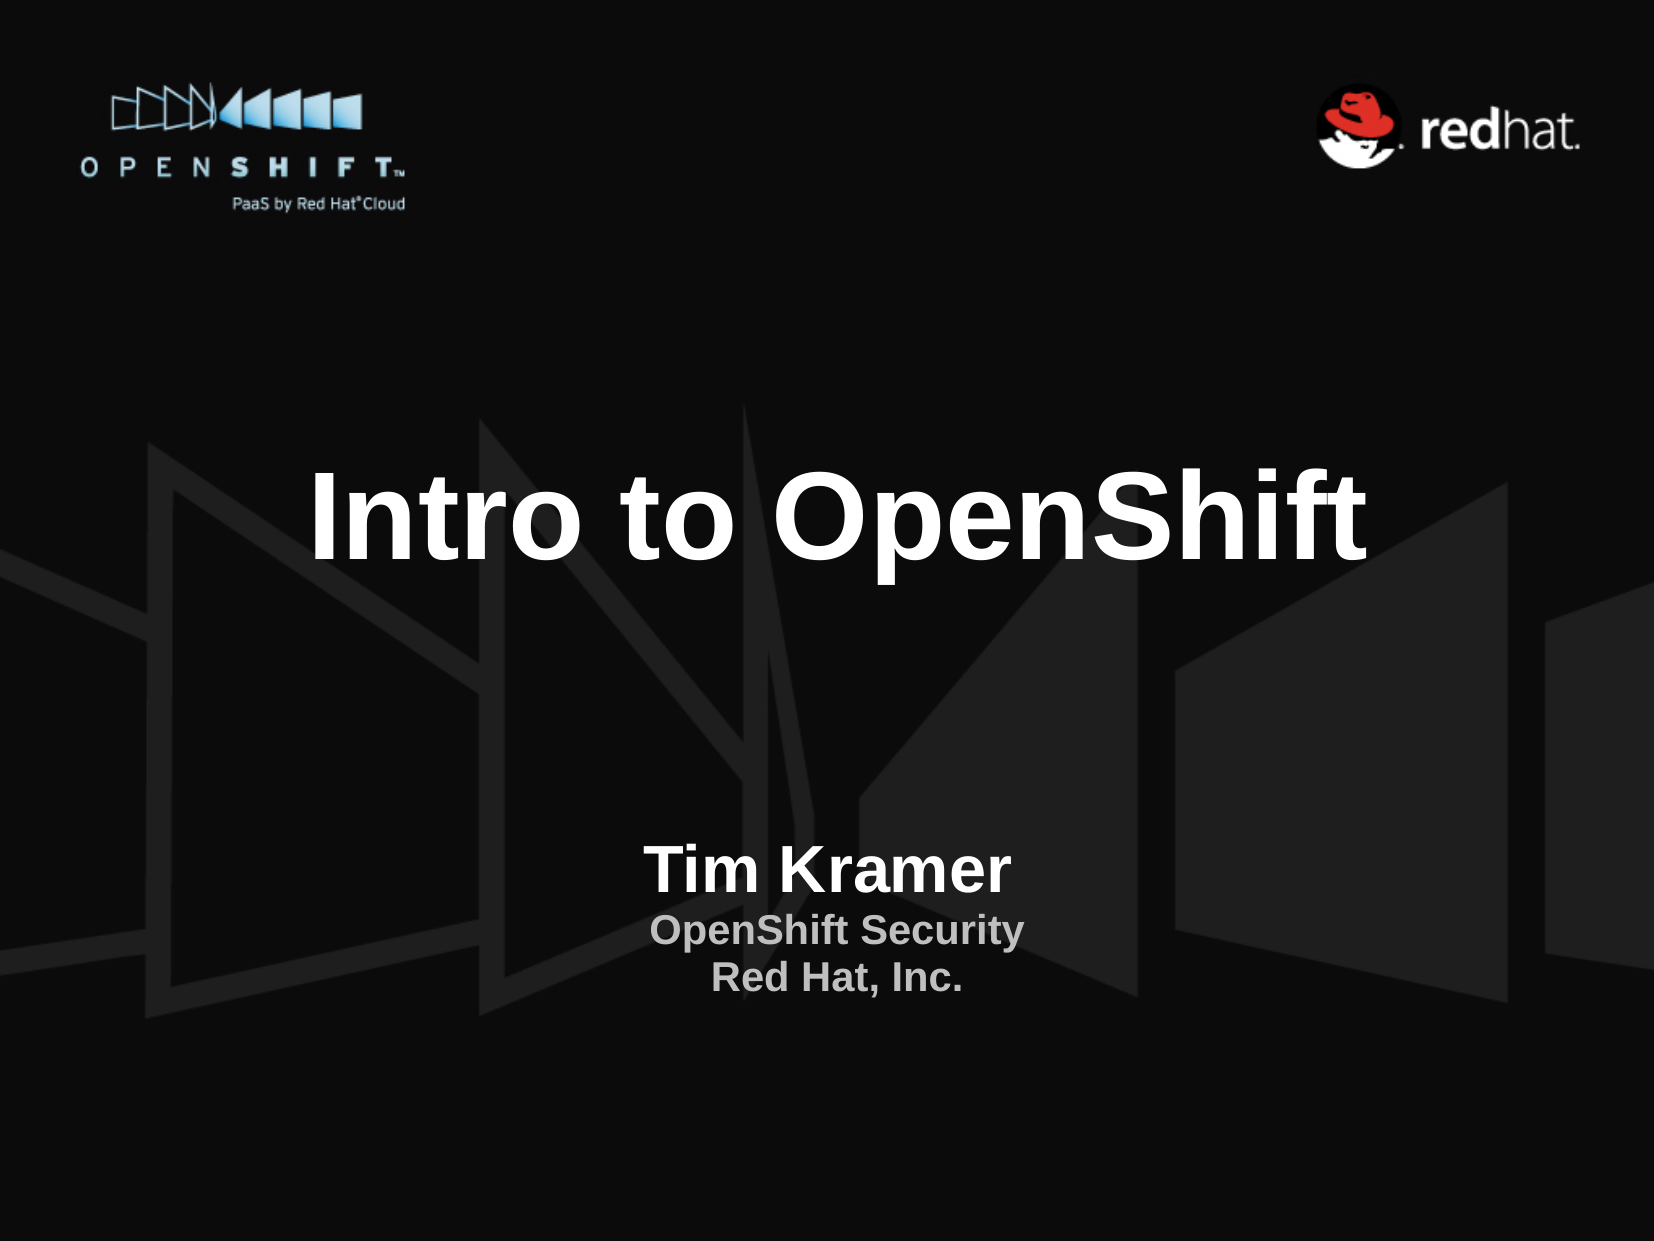

Intro to OpenShift
Tim Kramer
OpenShift Security
Red Hat, Inc.